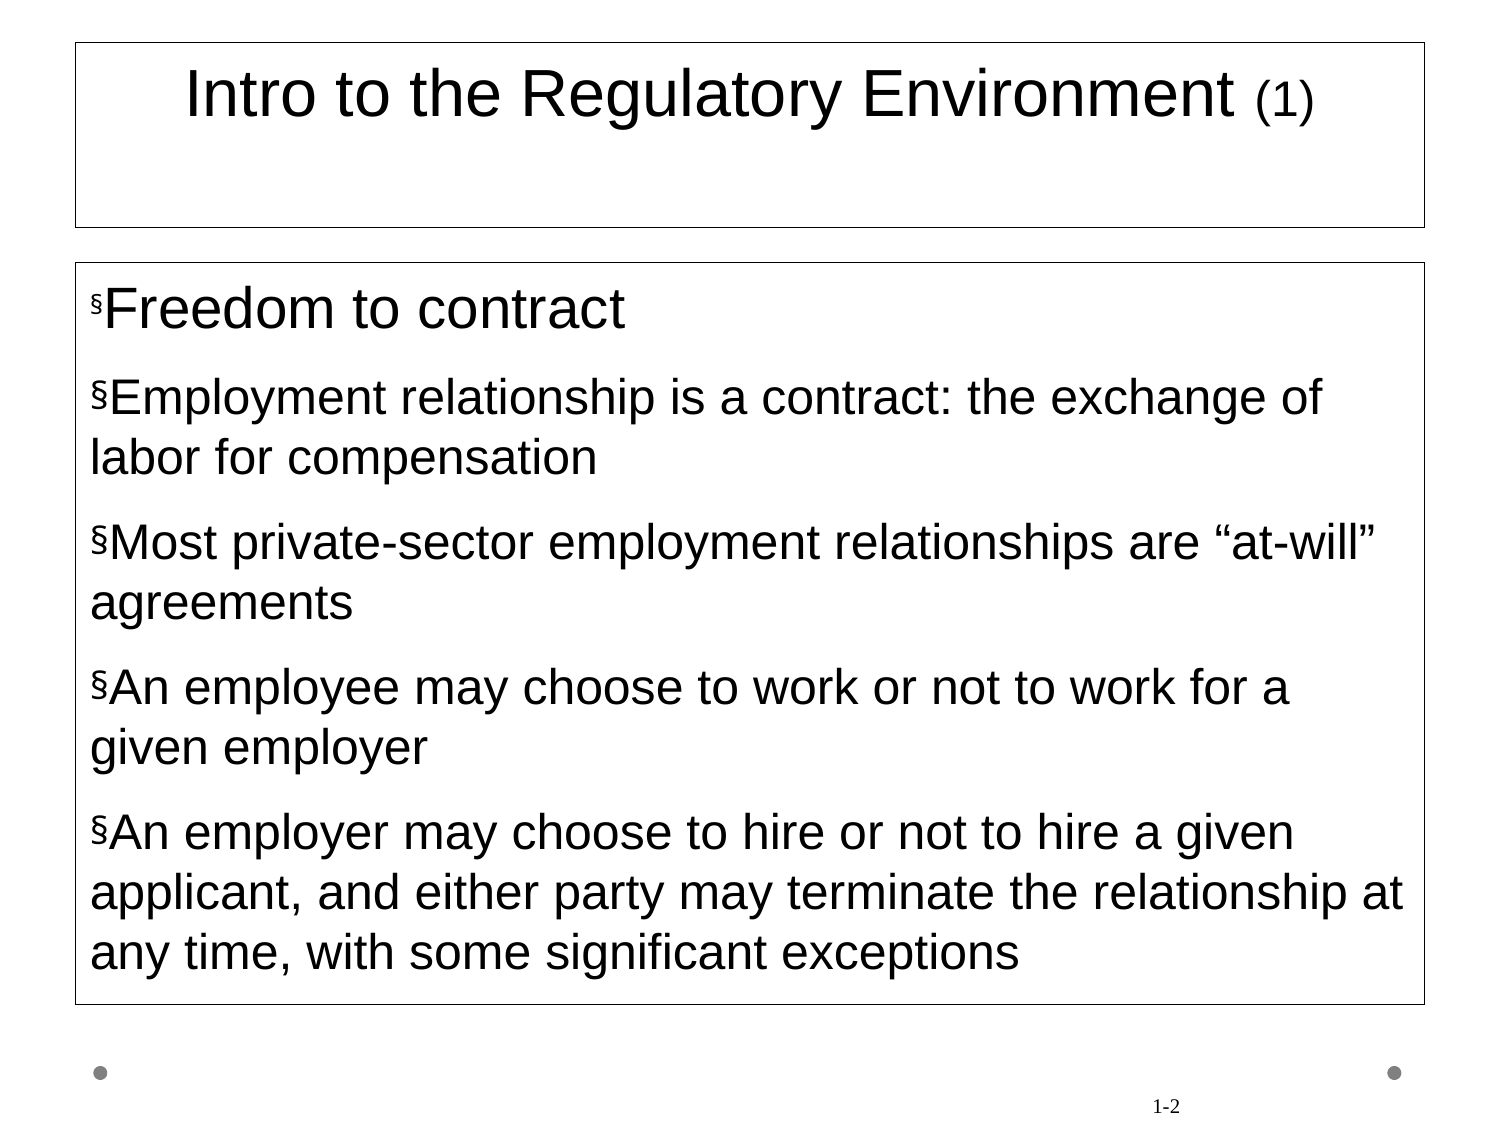

# Intro to the Regulatory Environment (1)
Freedom to contract
Employment relationship is a contract: the exchange of labor for compensation
Most private-sector employment relationships are “at-will” agreements
An employee may choose to work or not to work for a given employer
An employer may choose to hire or not to hire a given applicant, and either party may terminate the relationship at any time, with some significant exceptions